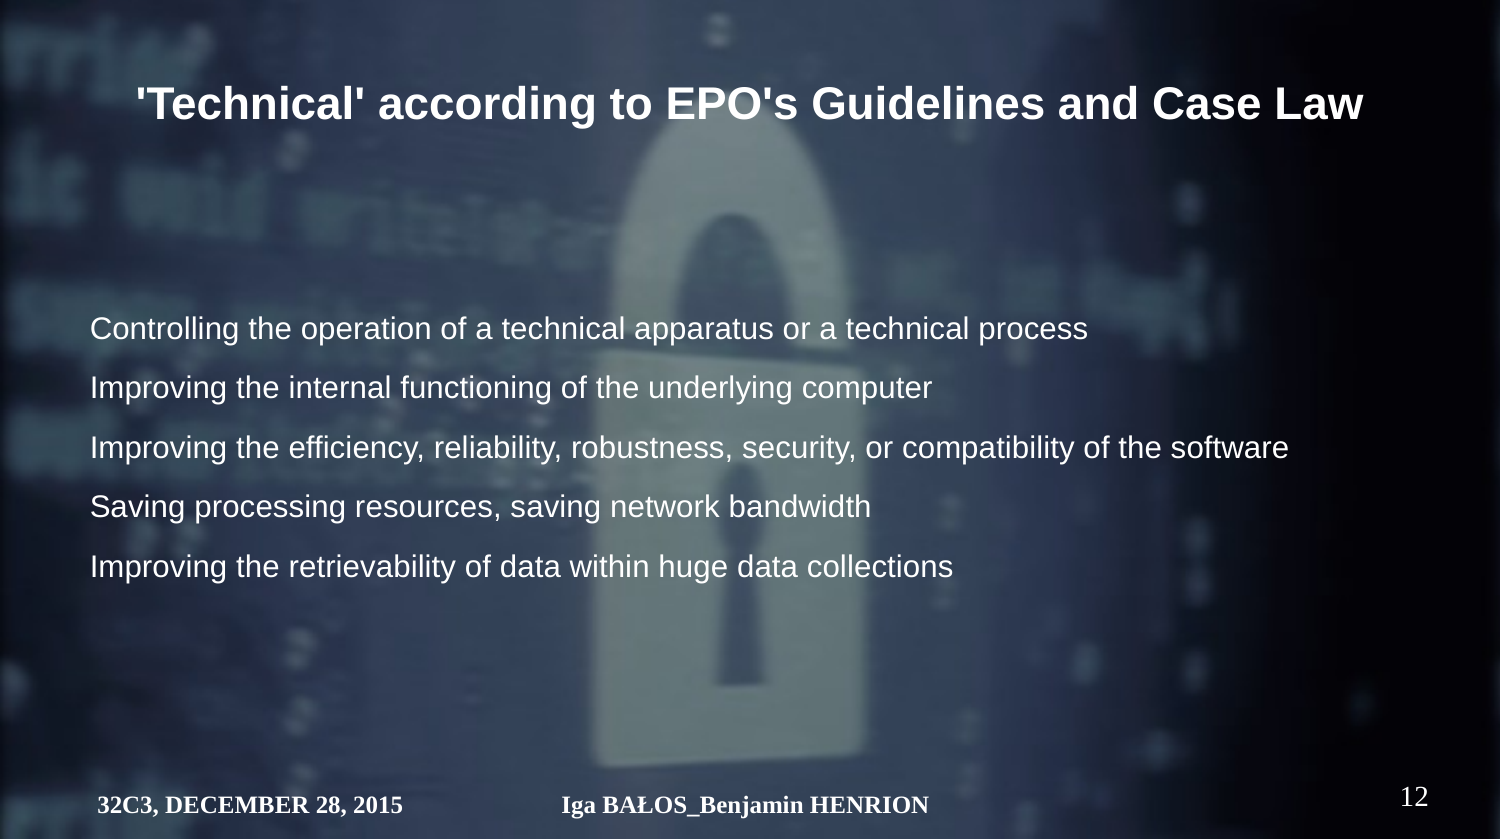

# 'Technical' according to EPO's Guidelines and Case Law
Controlling the operation of a technical apparatus or a technical process
Improving the internal functioning of the underlying computer
Improving the efficiency, reliability, robustness, security, or compatibility of the software
Saving processing resources, saving network bandwidth
Improving the retrievability of data within huge data collections
12
32C3, DECEMBER 22, 2015
Iga BAŁOS_Benjamin HENRION